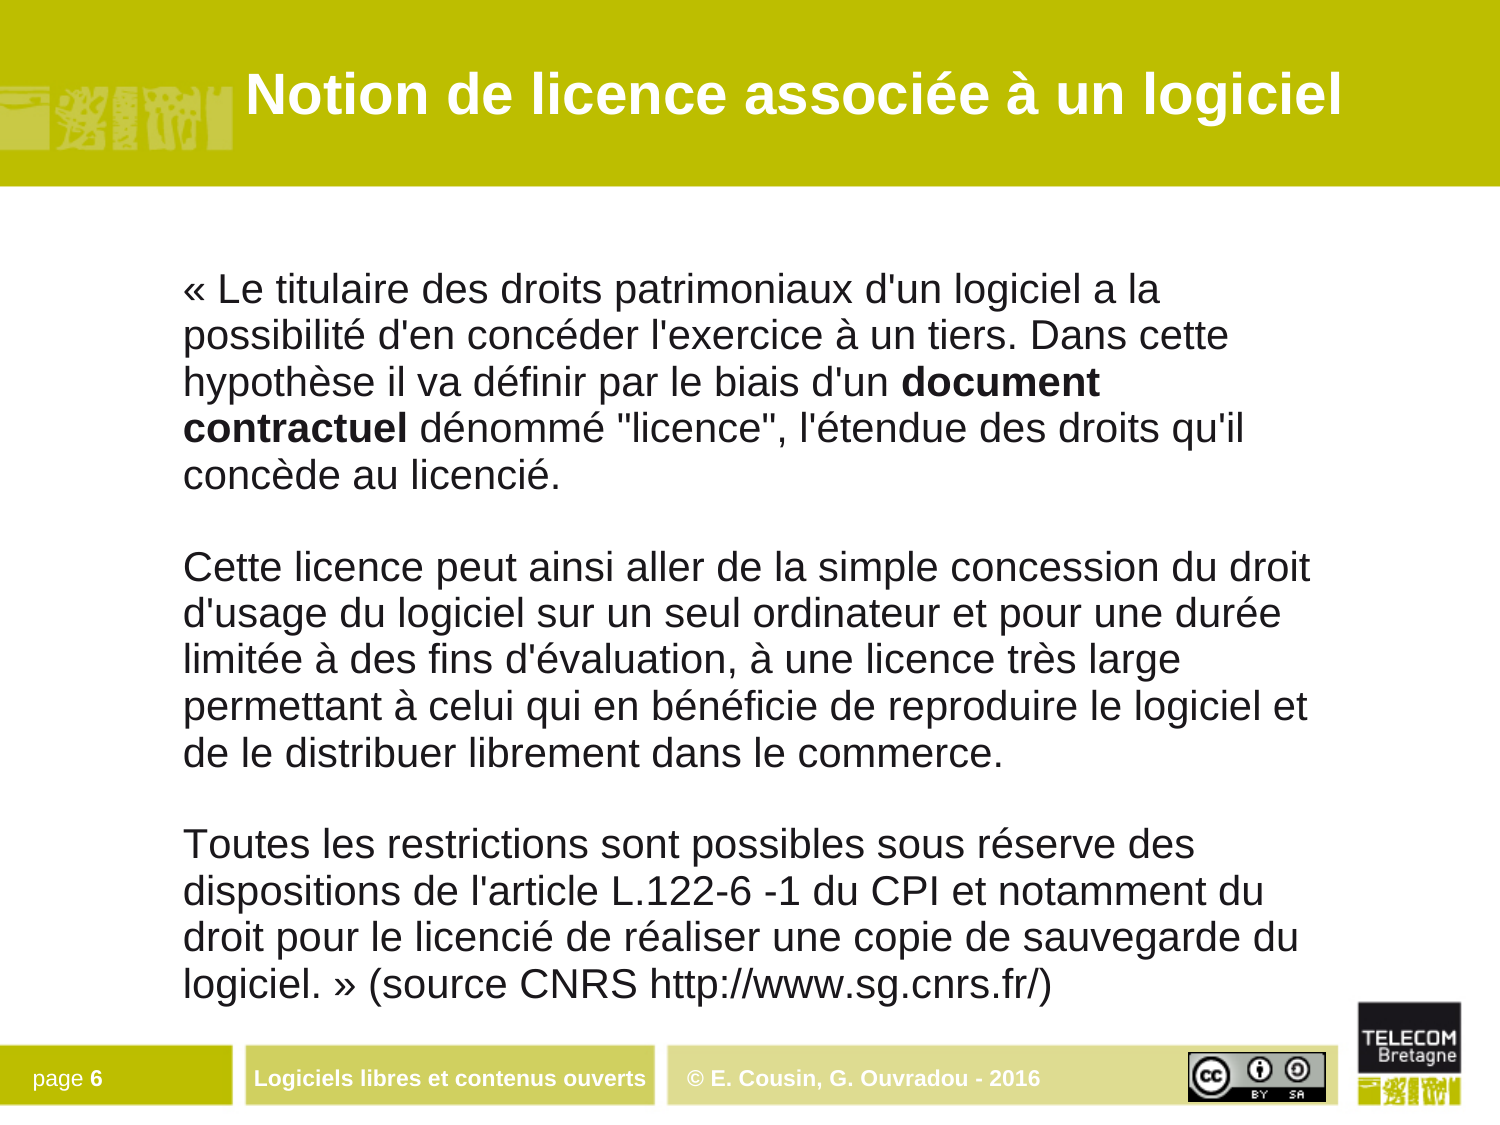

# Notion de licence associée à un logiciel
« Le titulaire des droits patrimoniaux d'un logiciel a la possibilité d'en concéder l'exercice à un tiers. Dans cette hypothèse il va définir par le biais d'un document contractuel dénommé "licence", l'étendue des droits qu'il concède au licencié.
Cette licence peut ainsi aller de la simple concession du droit d'usage du logiciel sur un seul ordinateur et pour une durée limitée à des fins d'évaluation, à une licence très large permettant à celui qui en bénéficie de reproduire le logiciel et de le distribuer librement dans le commerce.
Toutes les restrictions sont possibles sous réserve des dispositions de l'article L.122-6 -1 du CPI et notamment du droit pour le licencié de réaliser une copie de sauvegarde du logiciel. » (source CNRS http://www.sg.cnrs.fr/)
6
© E. Cousin, G. Ouvradou - 2016